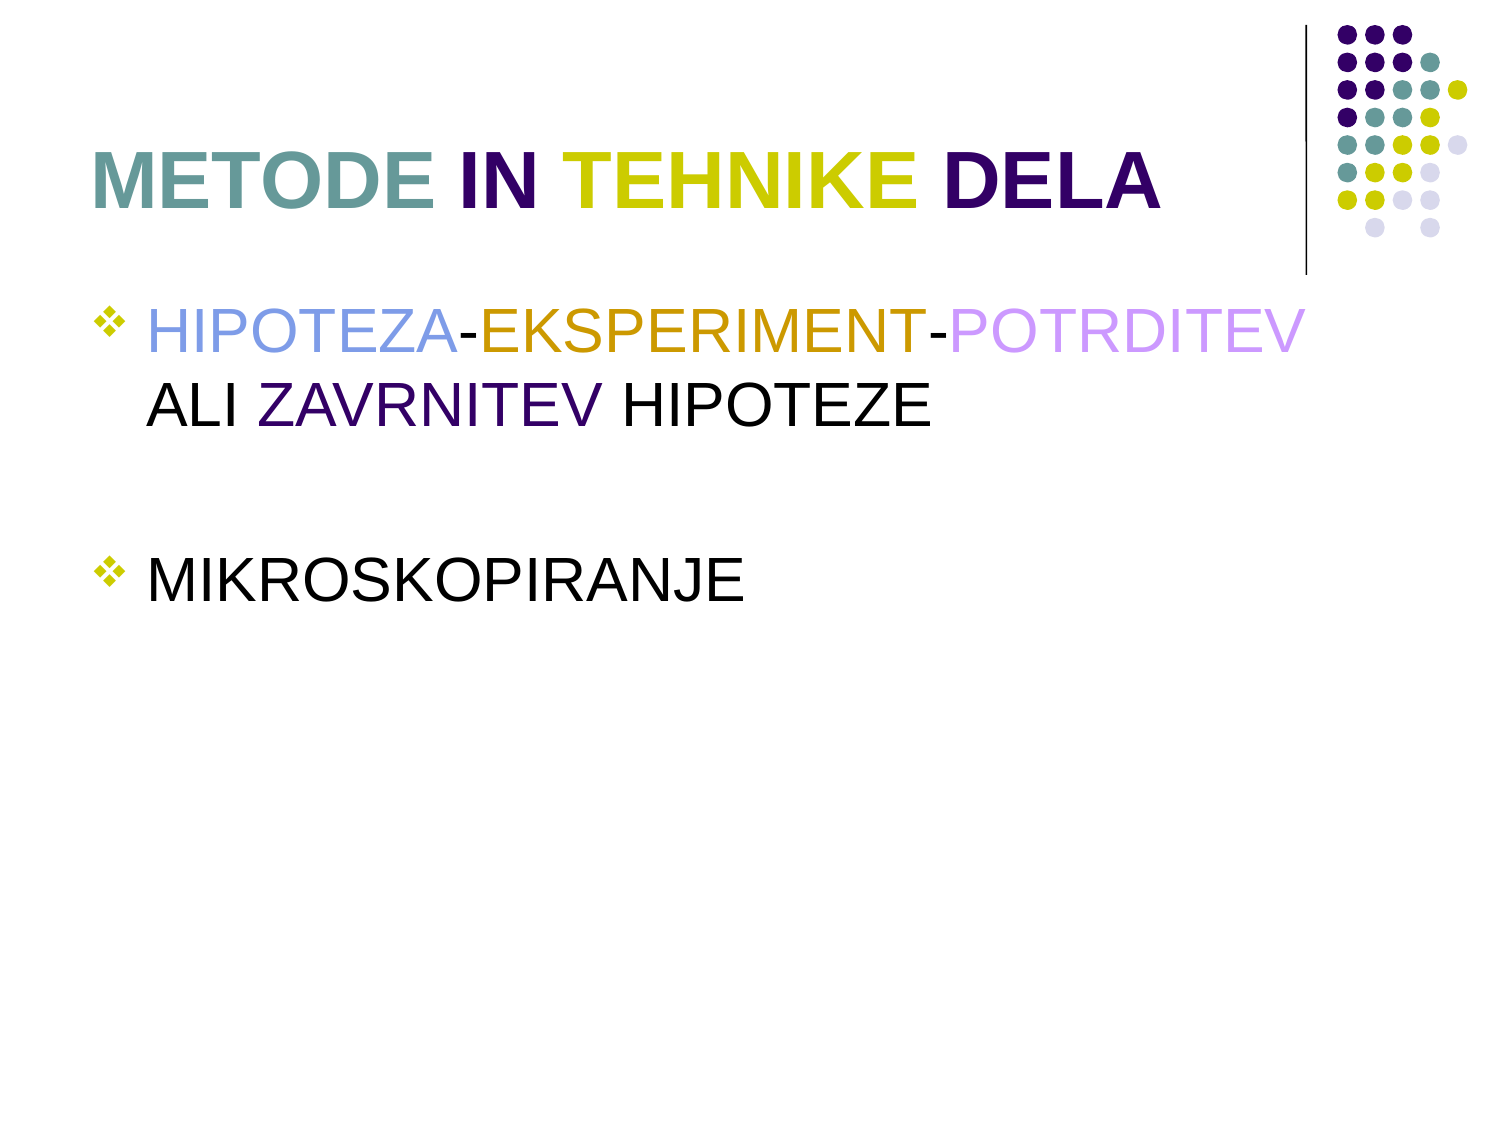

# METODE IN TEHNIKE DELA
HIPOTEZA-EKSPERIMENT-POTRDITEV ALI ZAVRNITEV HIPOTEZE
MIKROSKOPIRANJE